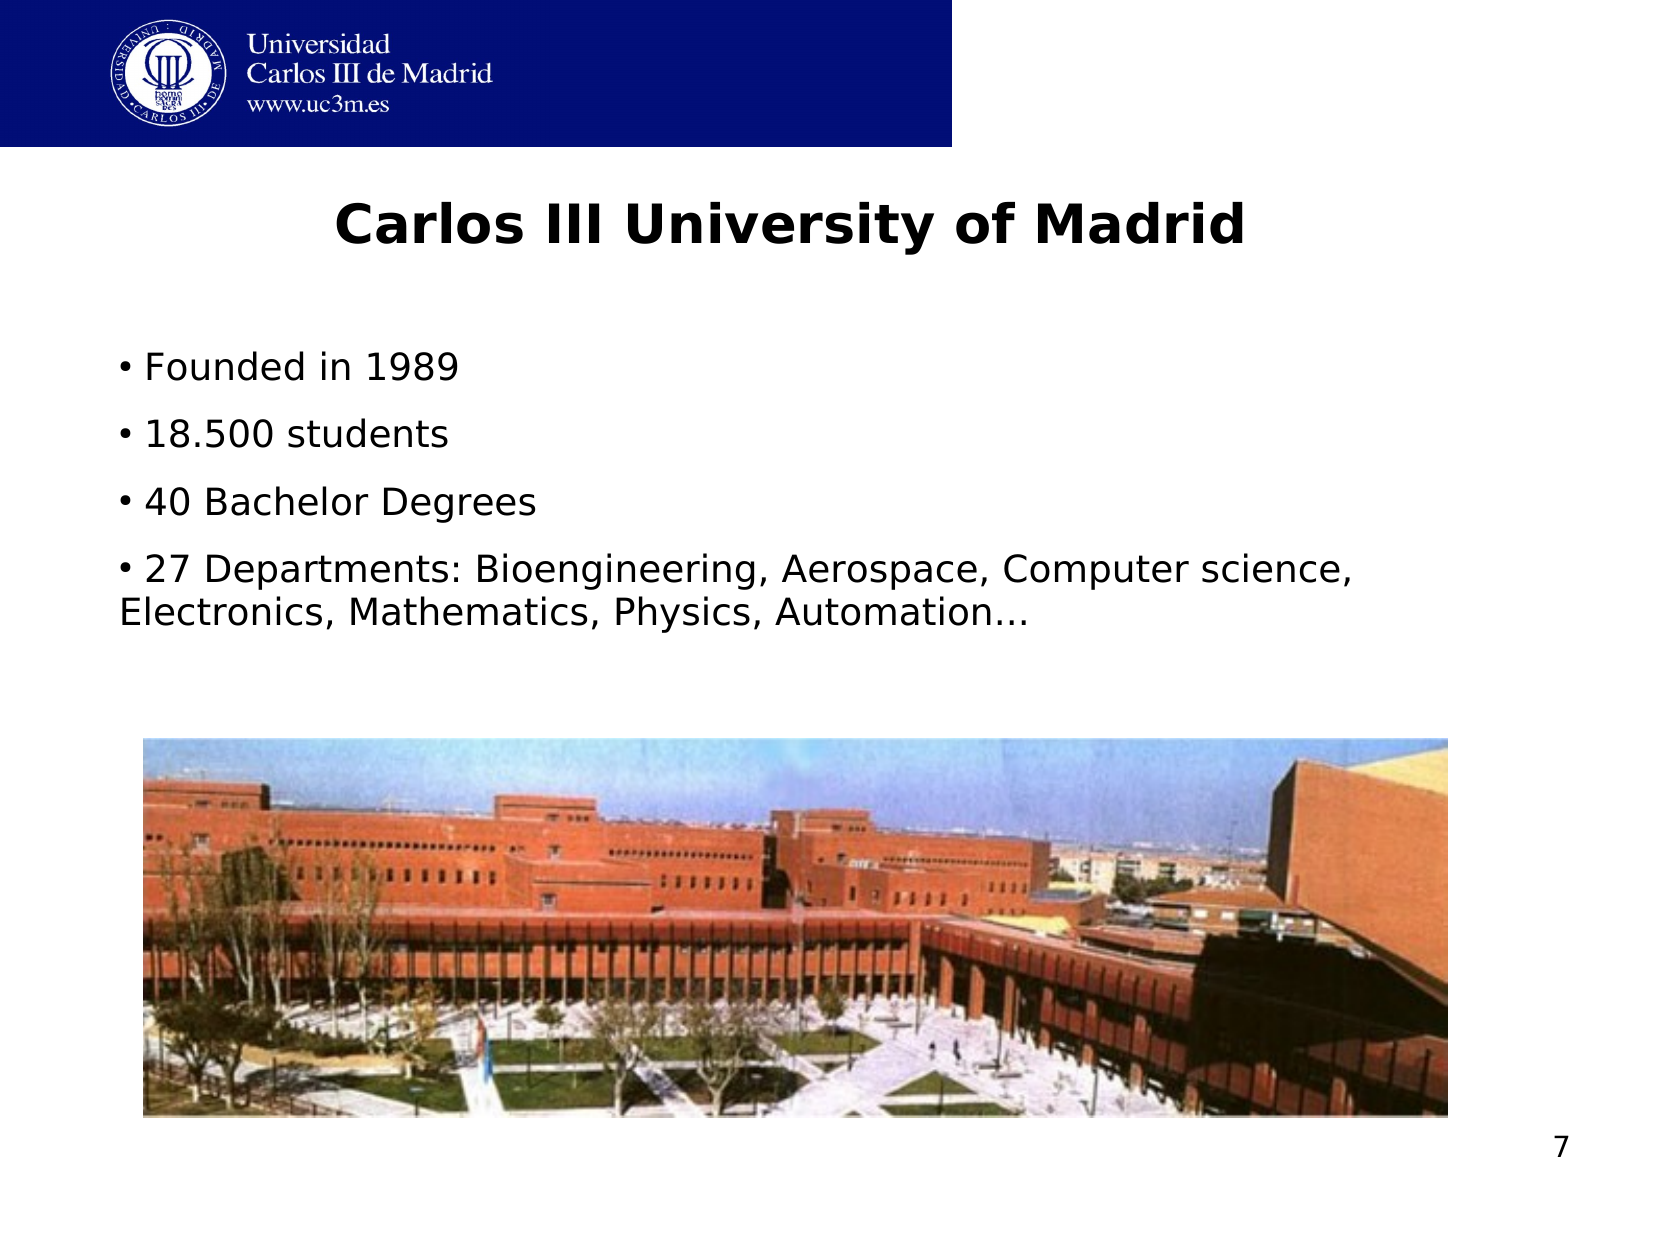

Carlos III University of Madrid
 Founded in 1989
 18.500 students
 40 Bachelor Degrees
 27 Departments: Bioengineering, Aerospace, Computer science, Electronics, Mathematics, Physics, Automation...
7